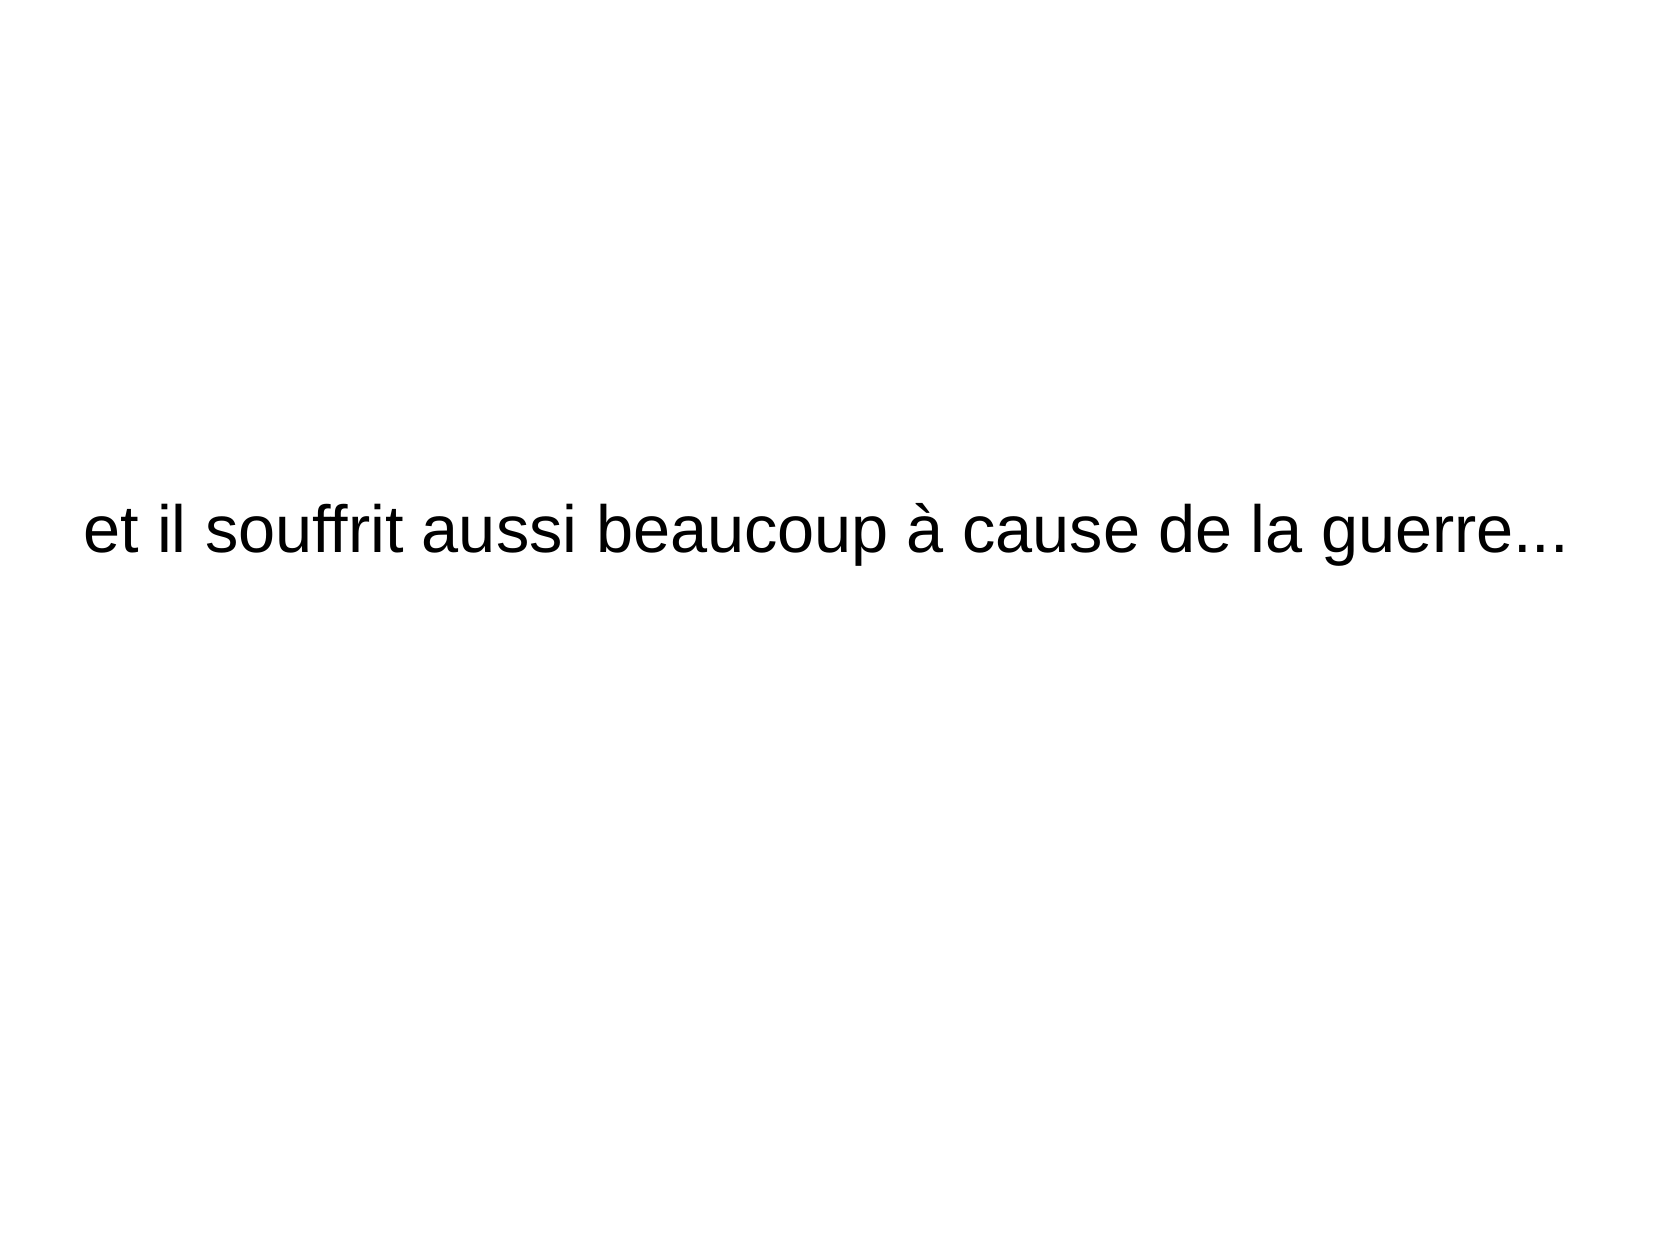

# et il souffrit aussi beaucoup à cause de la guerre...